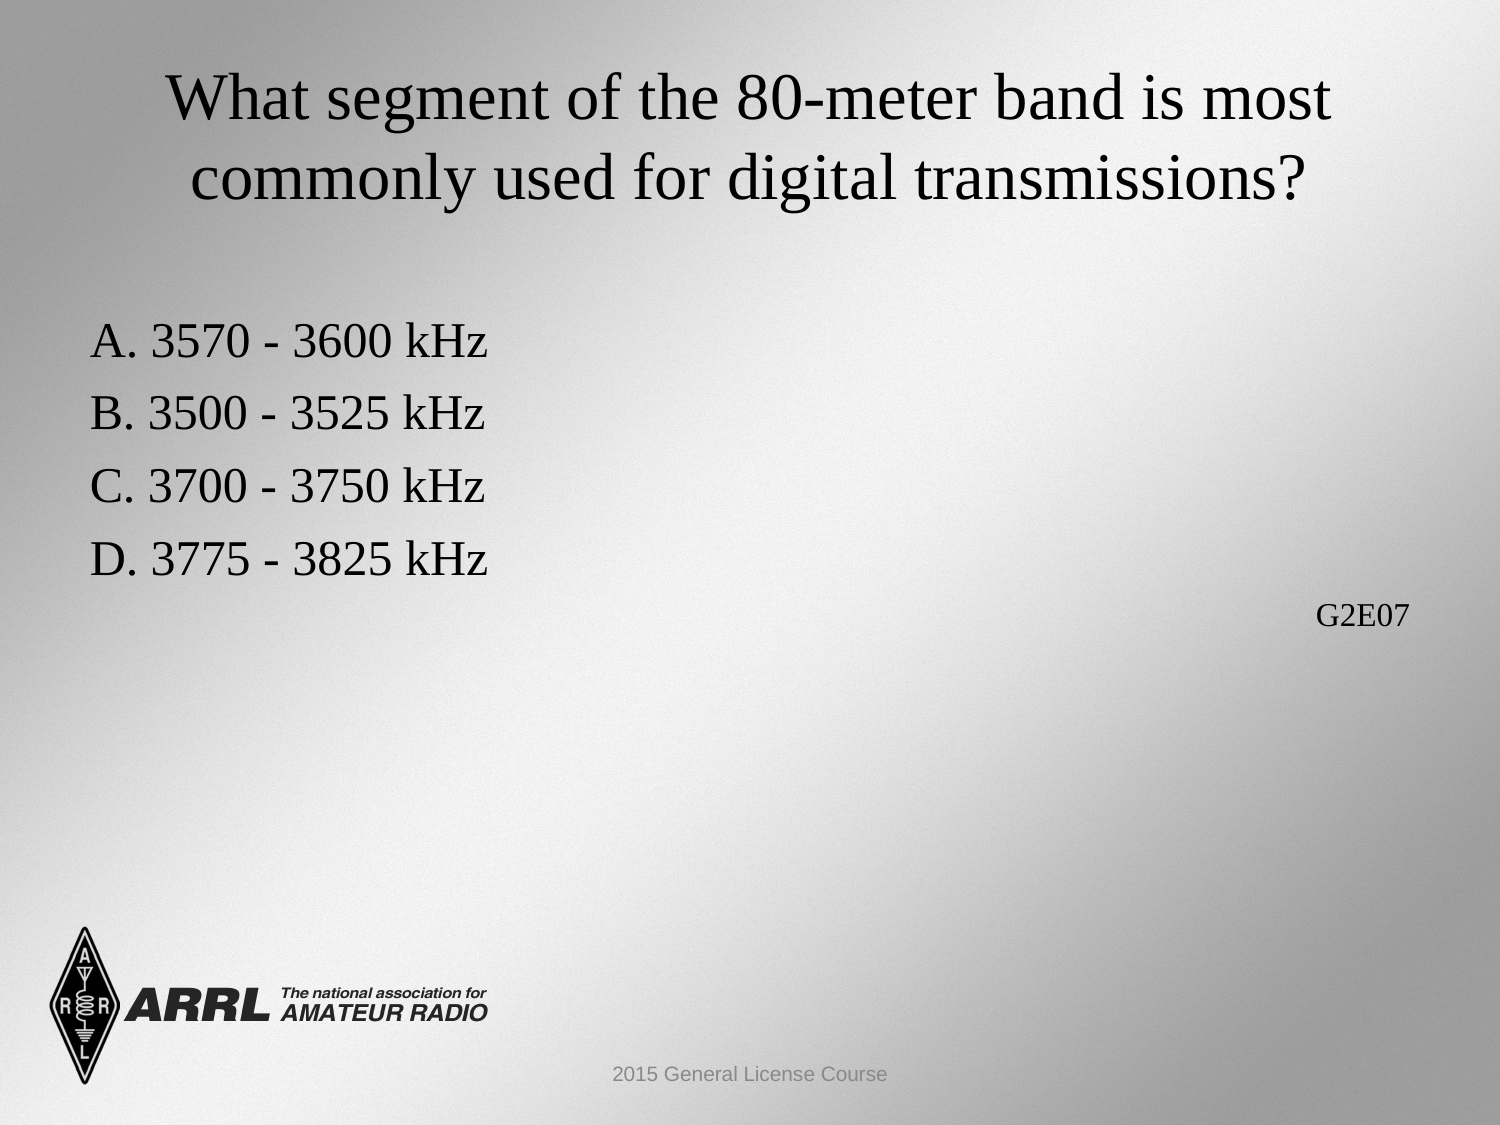

# What segment of the 80-meter band is most commonly used for digital transmissions?
A. 3570 - 3600 kHz
B. 3500 - 3525 kHz
C. 3700 - 3750 kHz
D. 3775 - 3825 kHz
 G2E07
2015 General License Course